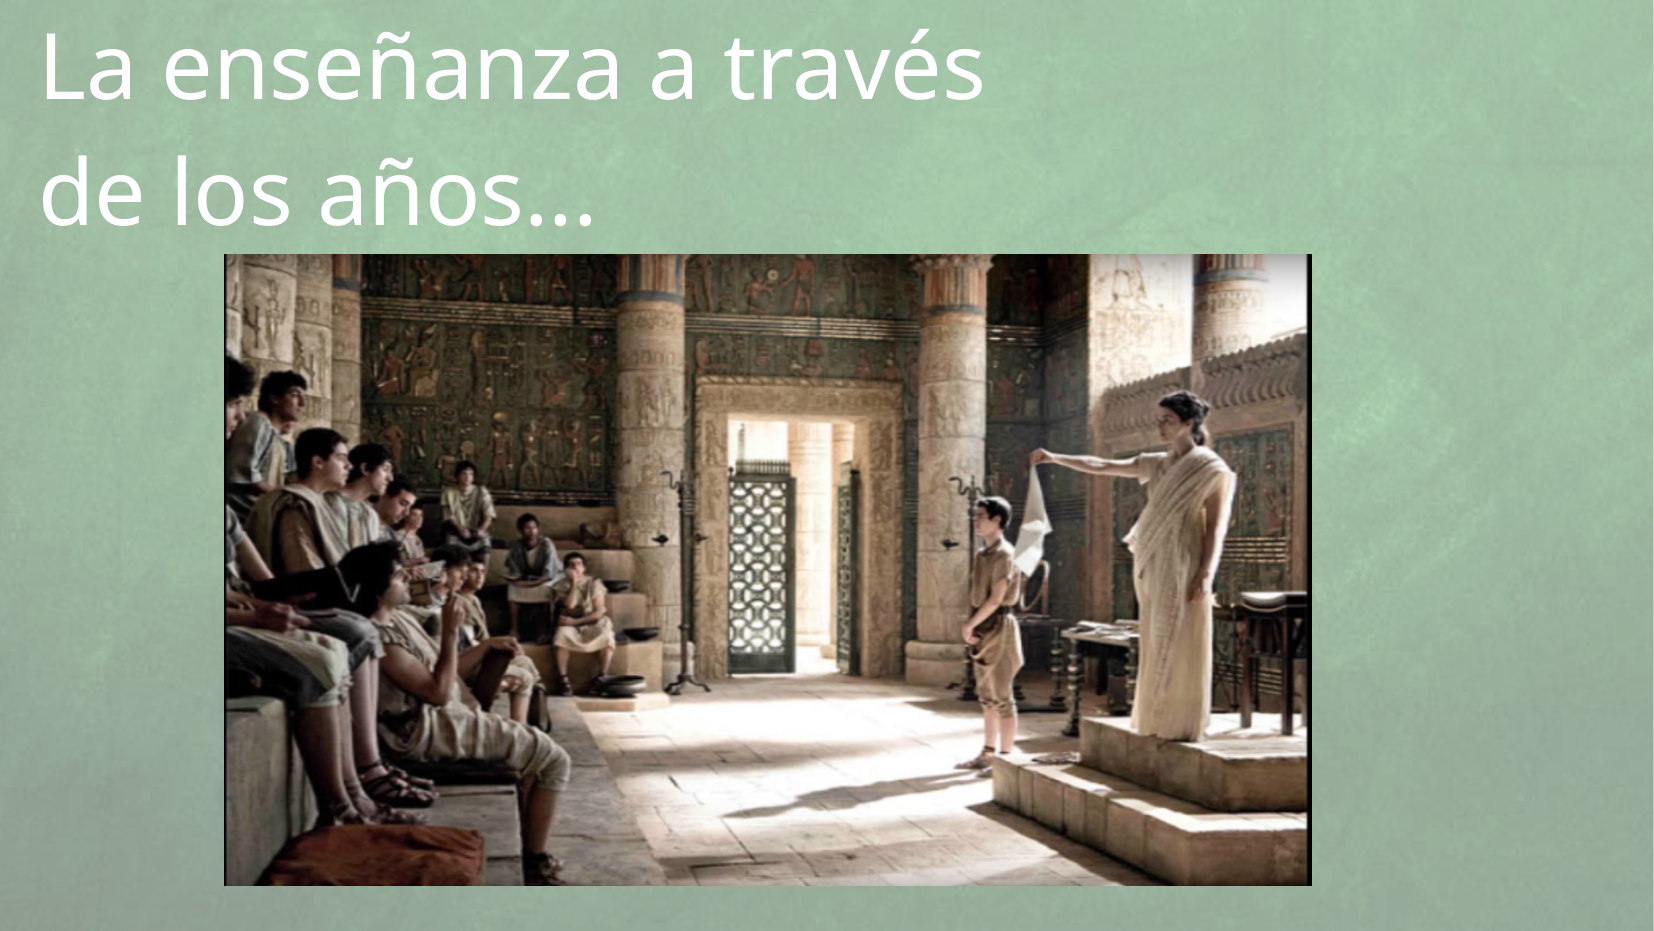

La enseñanza a través
de los años...